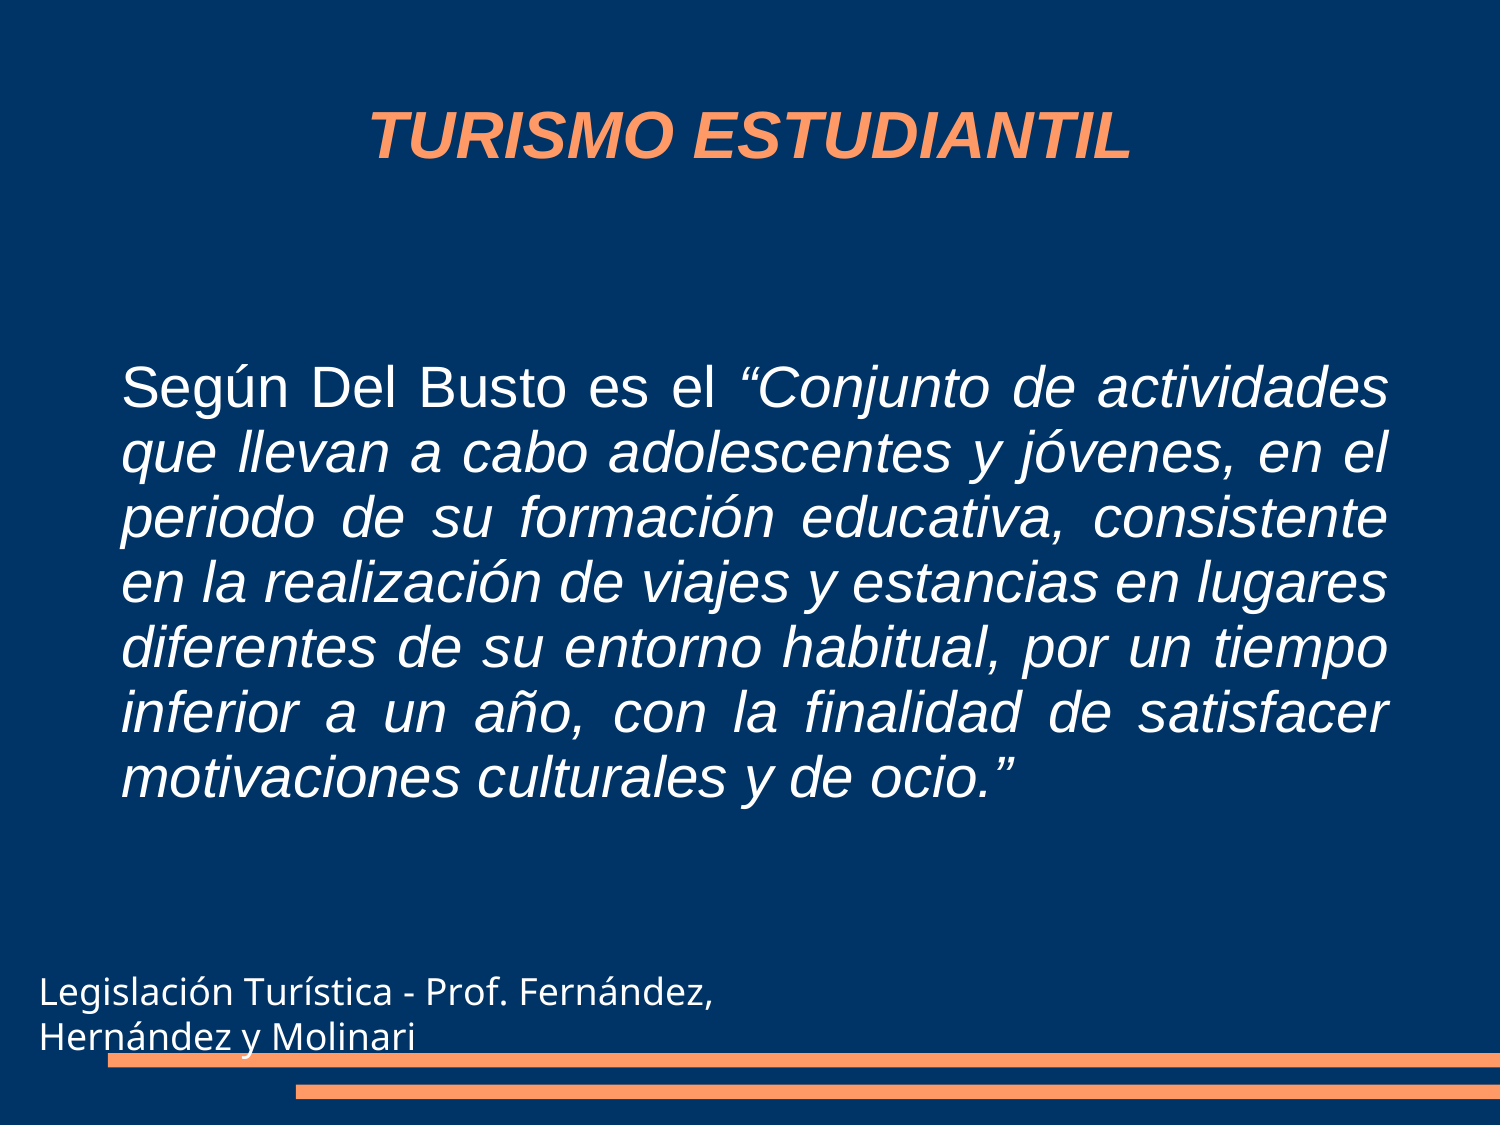

# TURISMO ESTUDIANTIL
Según Del Busto es el “Conjunto de actividades que llevan a cabo adolescentes y jóvenes, en el periodo de su formación educativa, consistente en la realización de viajes y estancias en lugares diferentes de su entorno habitual, por un tiempo inferior a un año, con la finalidad de satisfacer motivaciones culturales y de ocio.”
Legislación Turística - Prof. Fernández,
Hernández y Molinari